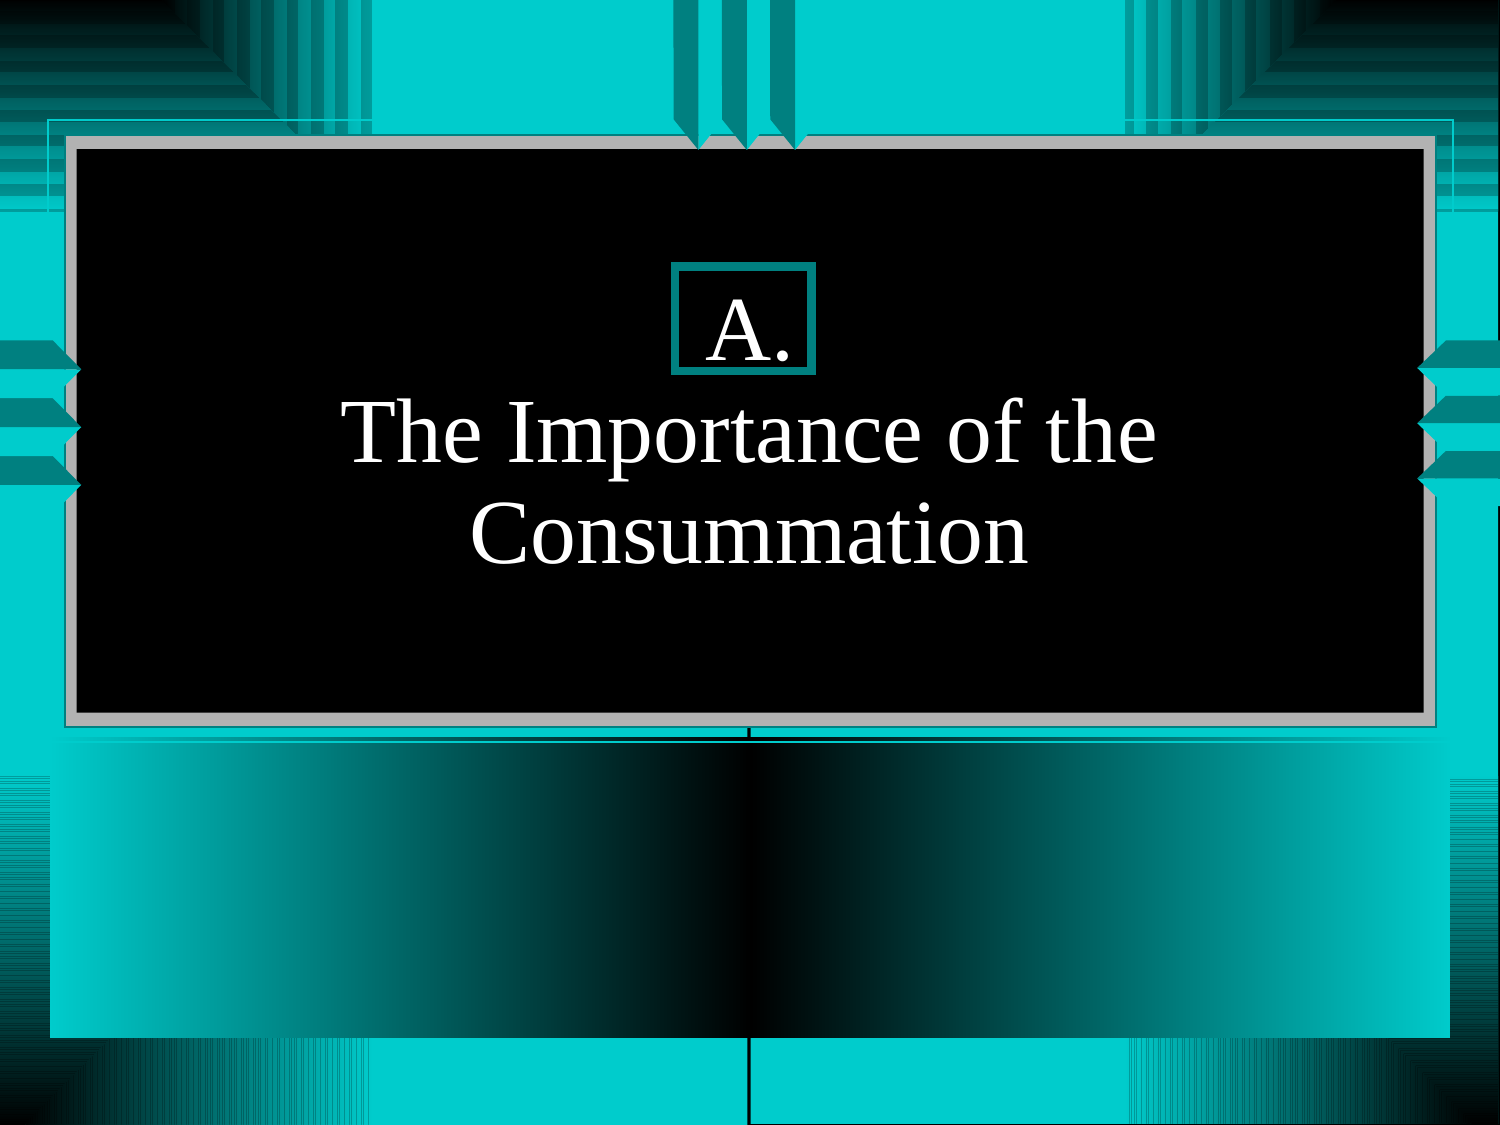

# A. The Importance of the Consummation